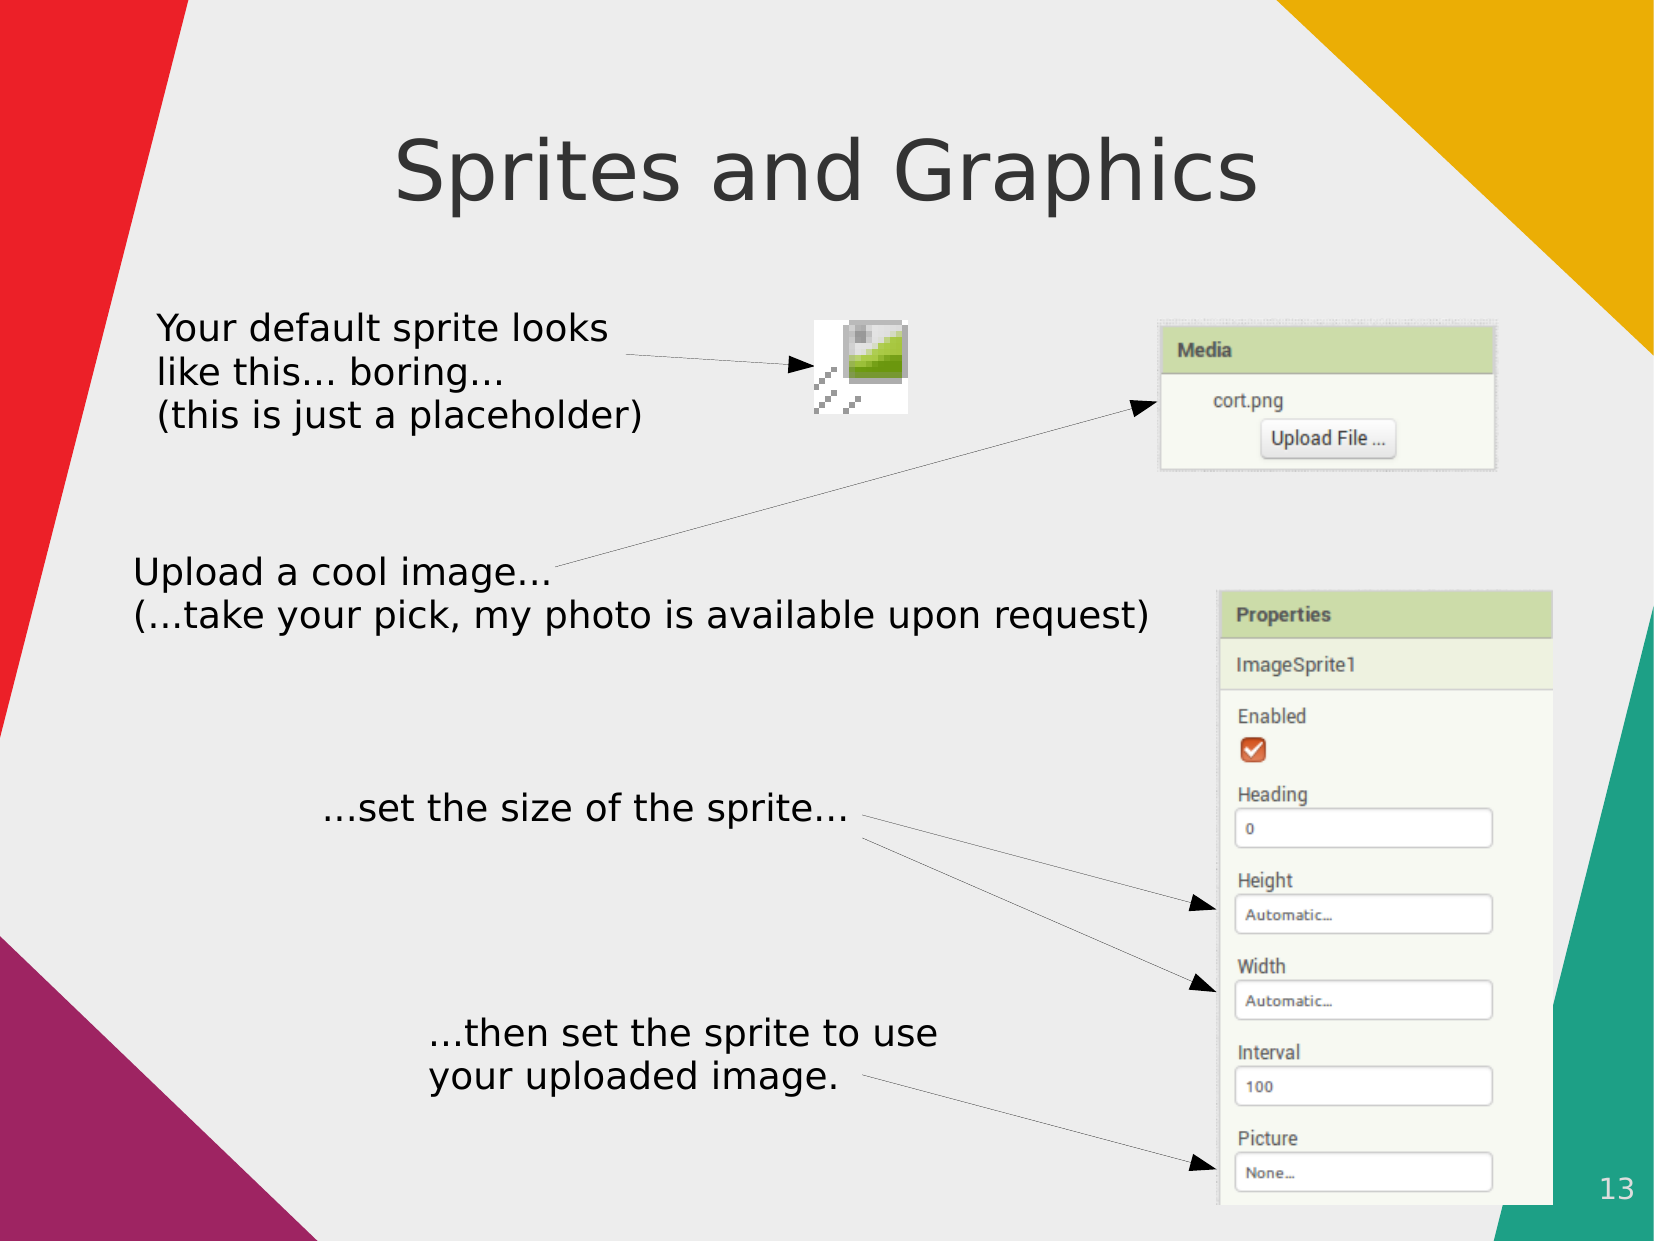

# Sprites and Graphics
Your default sprite looks like this... boring...
(this is just a placeholder)
Upload a cool image...
(...take your pick, my photo is available upon request)
...set the size of the sprite...
...then set the sprite to use your uploaded image.
13